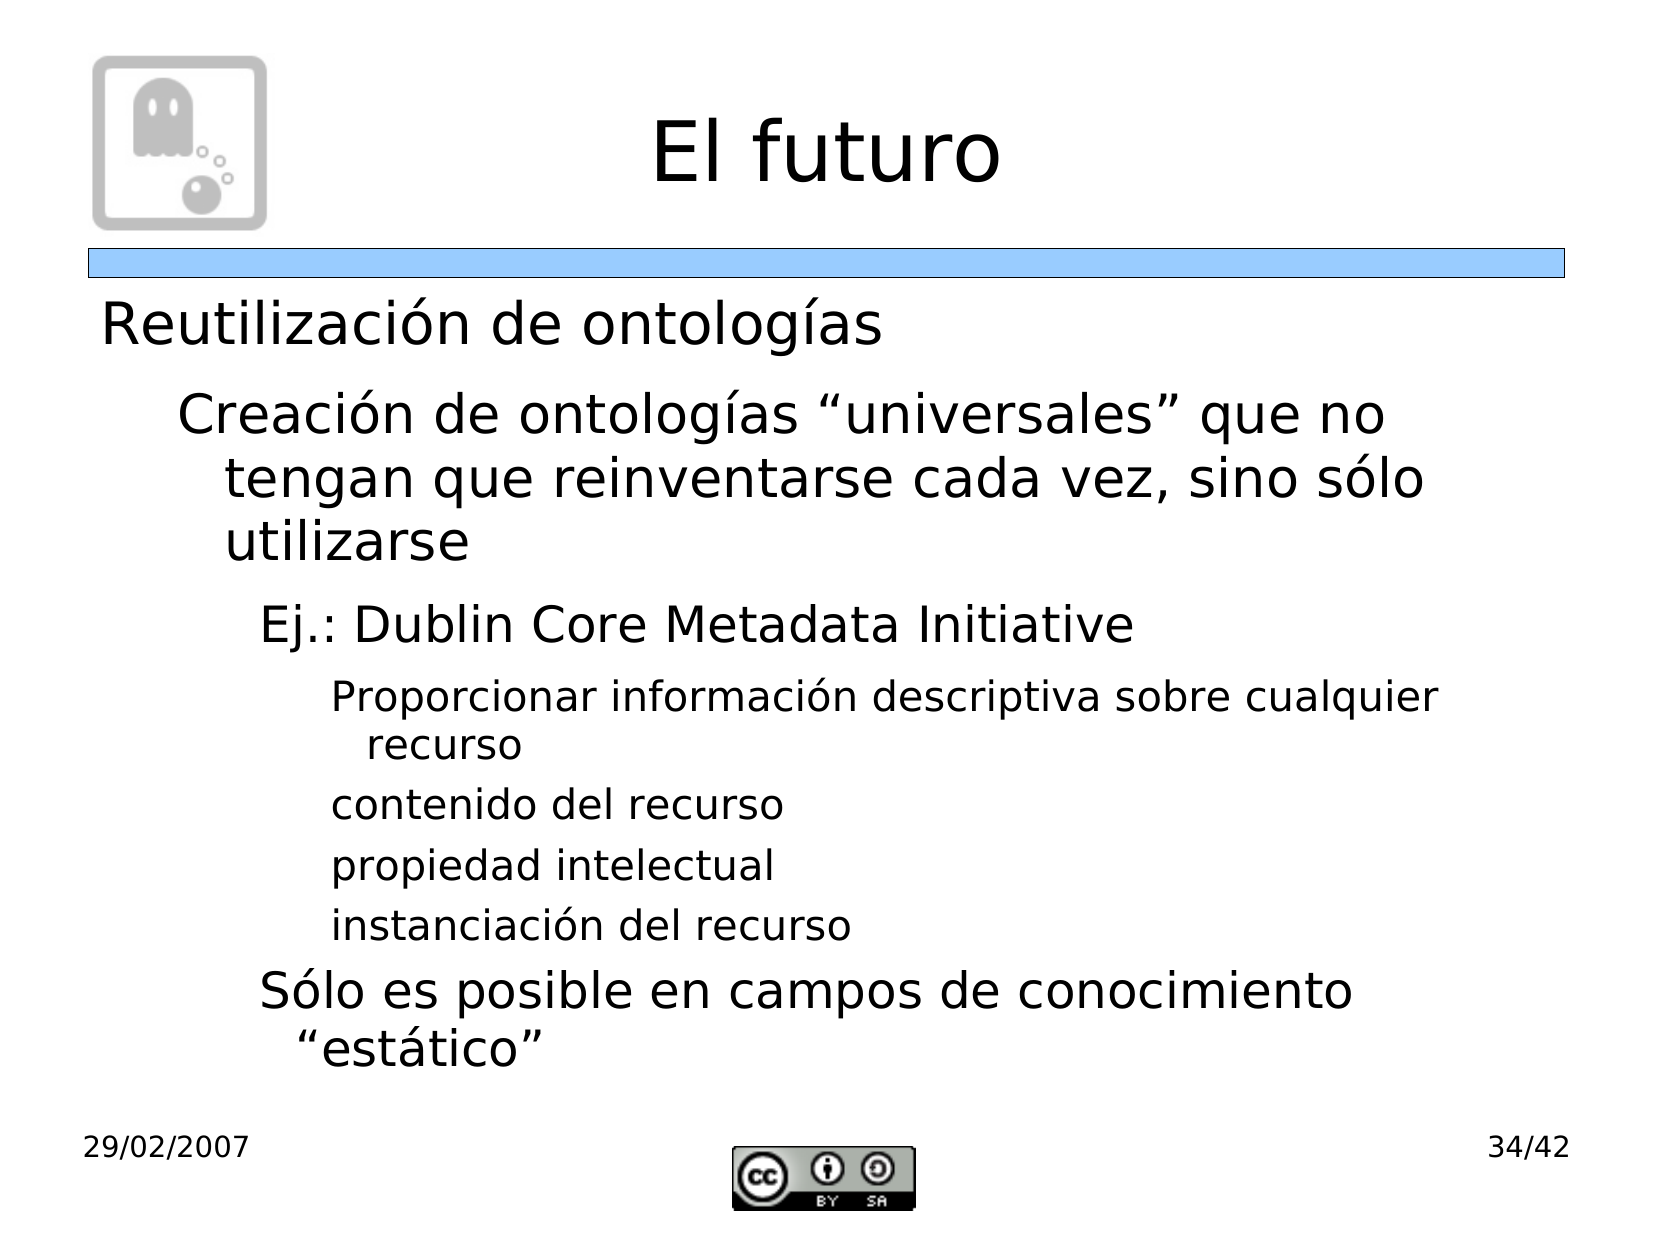

# El futuro
Reutilización de ontologías
Creación de ontologías “universales” que no tengan que reinventarse cada vez, sino sólo utilizarse
Ej.: Dublin Core Metadata Initiative
Proporcionar información descriptiva sobre cualquier recurso
contenido del recurso
propiedad intelectual
instanciación del recurso
Sólo es posible en campos de conocimiento “estático”